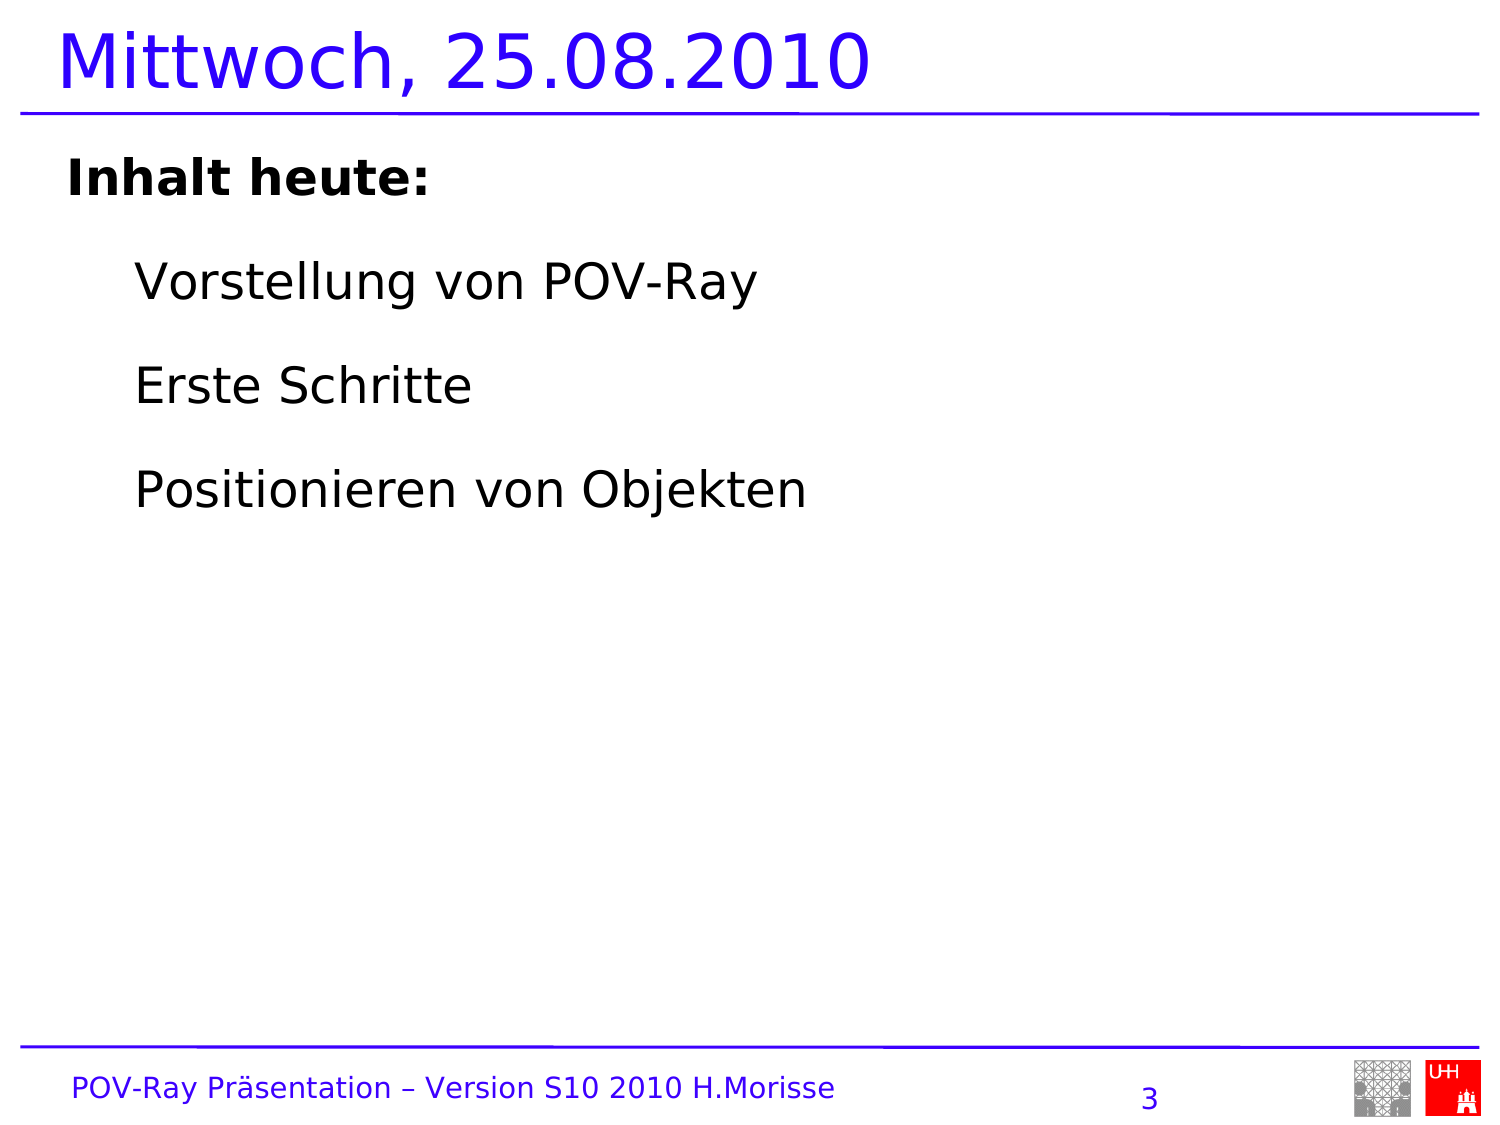

# Mittwoch, 25.08.2010
Inhalt heute:
Vorstellung von POV-Ray
Erste Schritte
Positionieren von Objekten